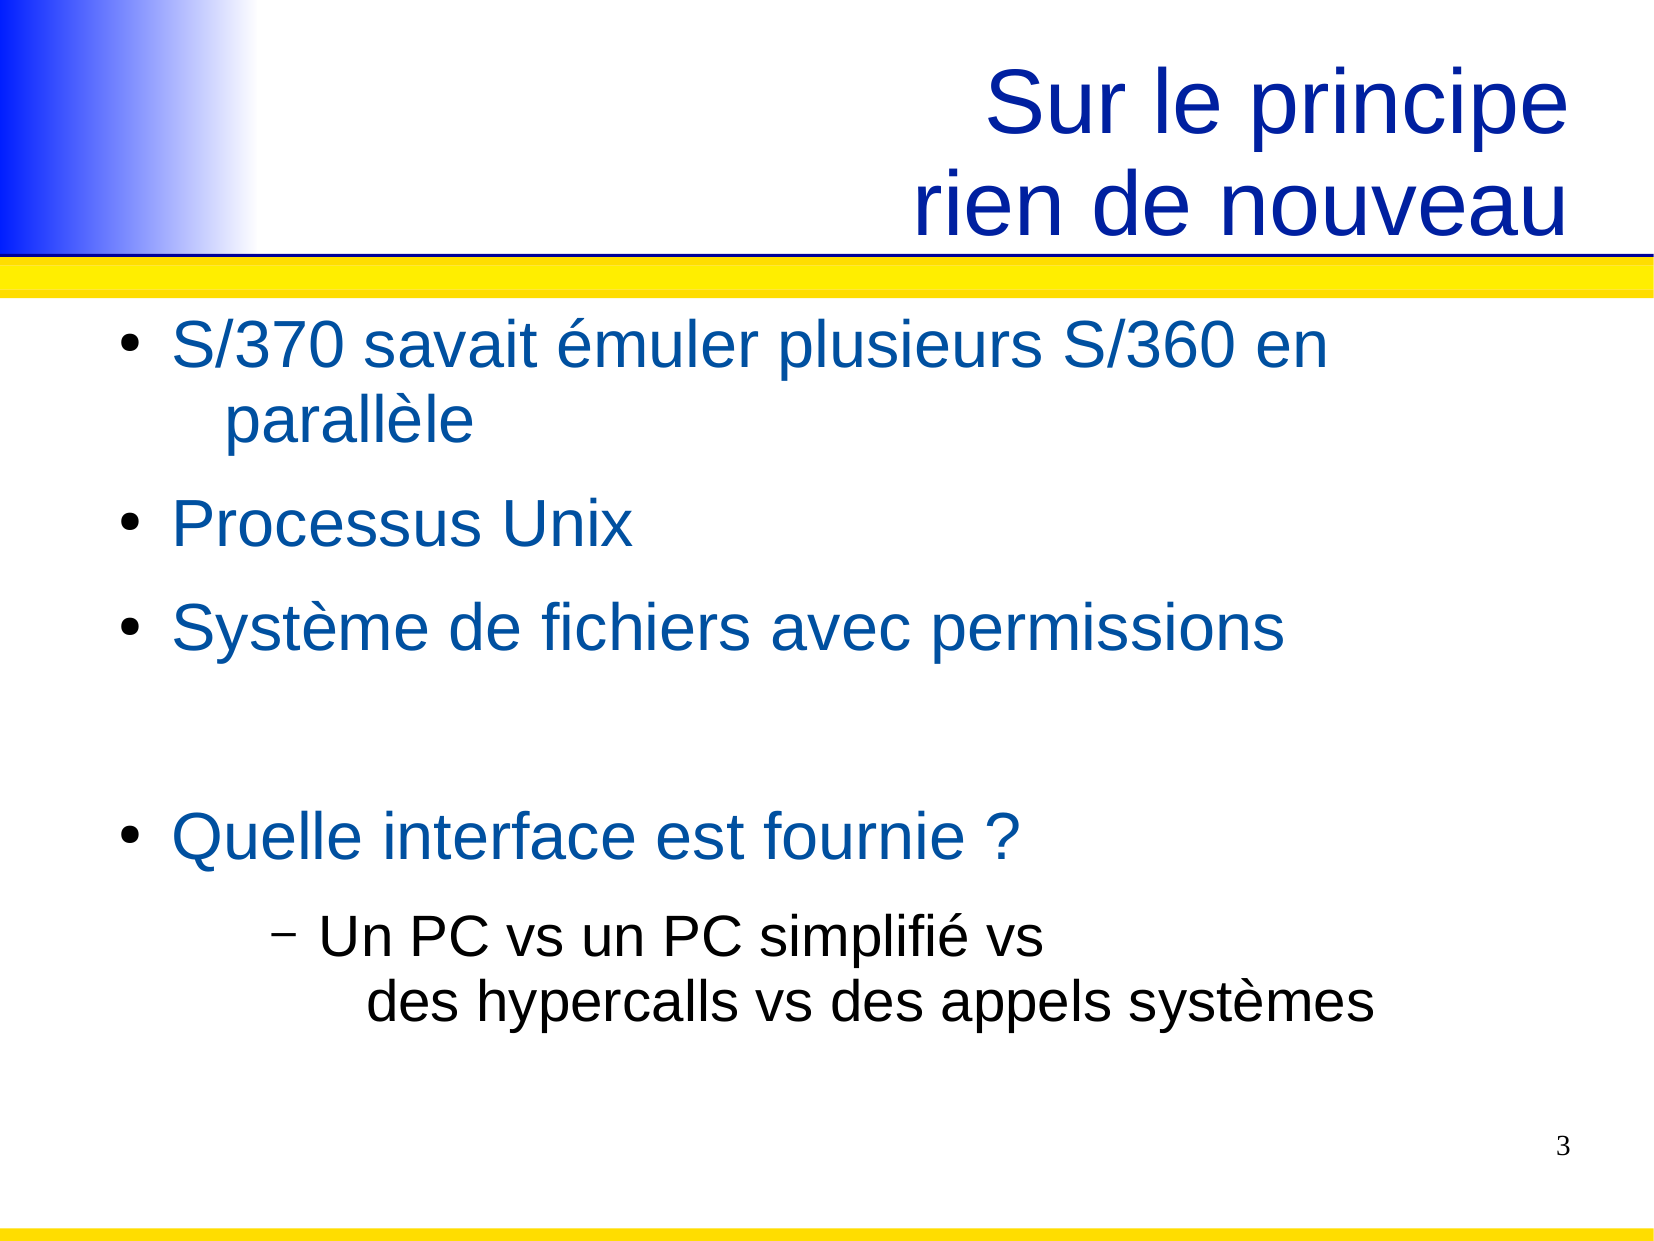

# Sur le principe rien de nouveau
S/370 savait émuler plusieurs S/360 en parallèle
Processus Unix
Système de fichiers avec permissions
Quelle interface est fournie ?
Un PC vs un PC simplifié vs
des hypercalls vs des appels systèmes
3